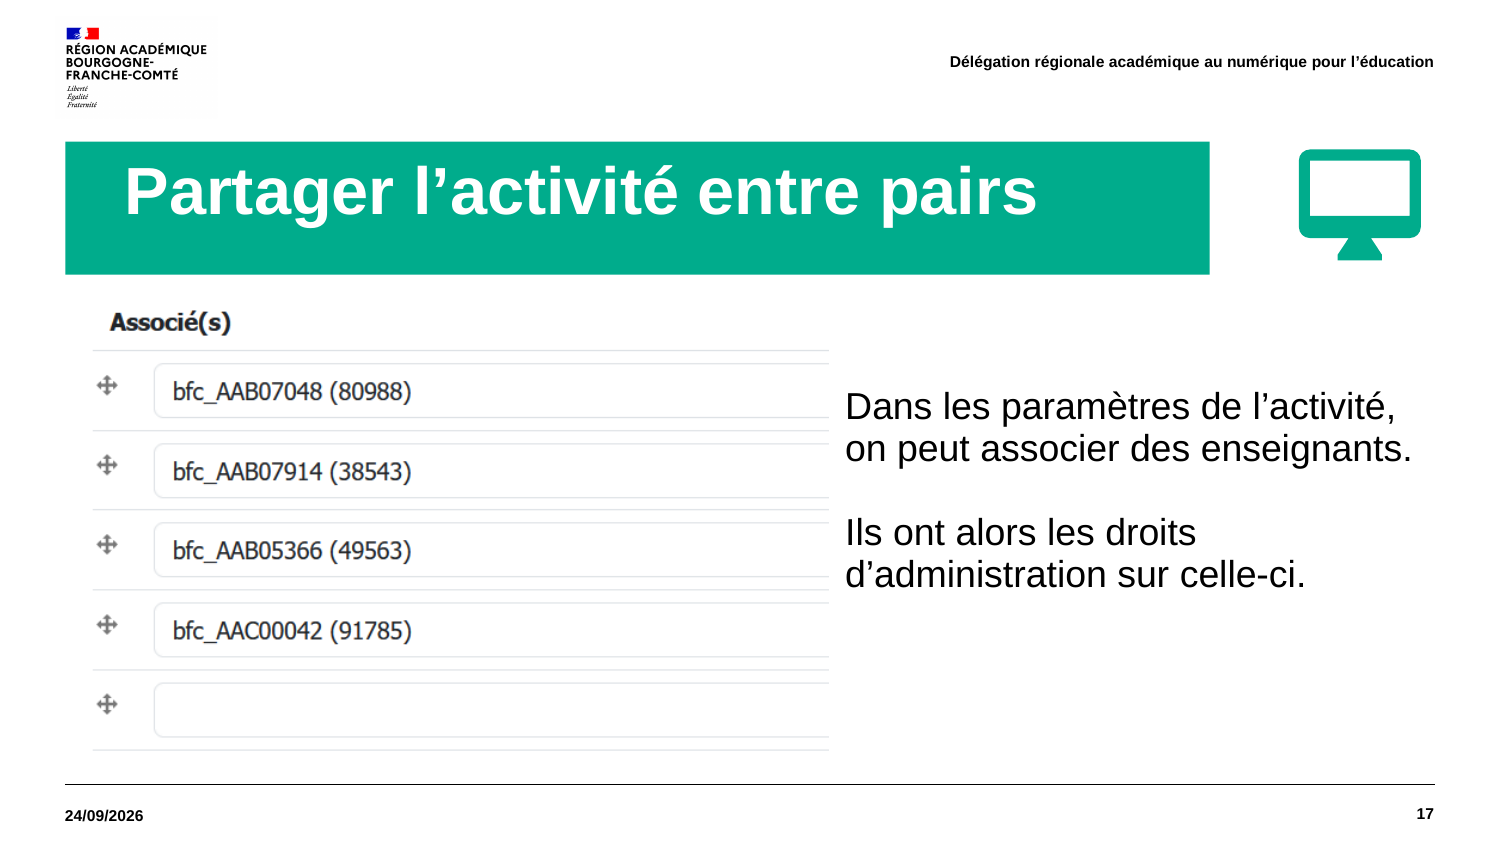

Délégation régionale académique au numérique pour l’éducation
Partager l’activité entre pairs
Dans les paramètres de l’activité, on peut associer des enseignants.
Ils ont alors les droits d’administration sur celle-ci.